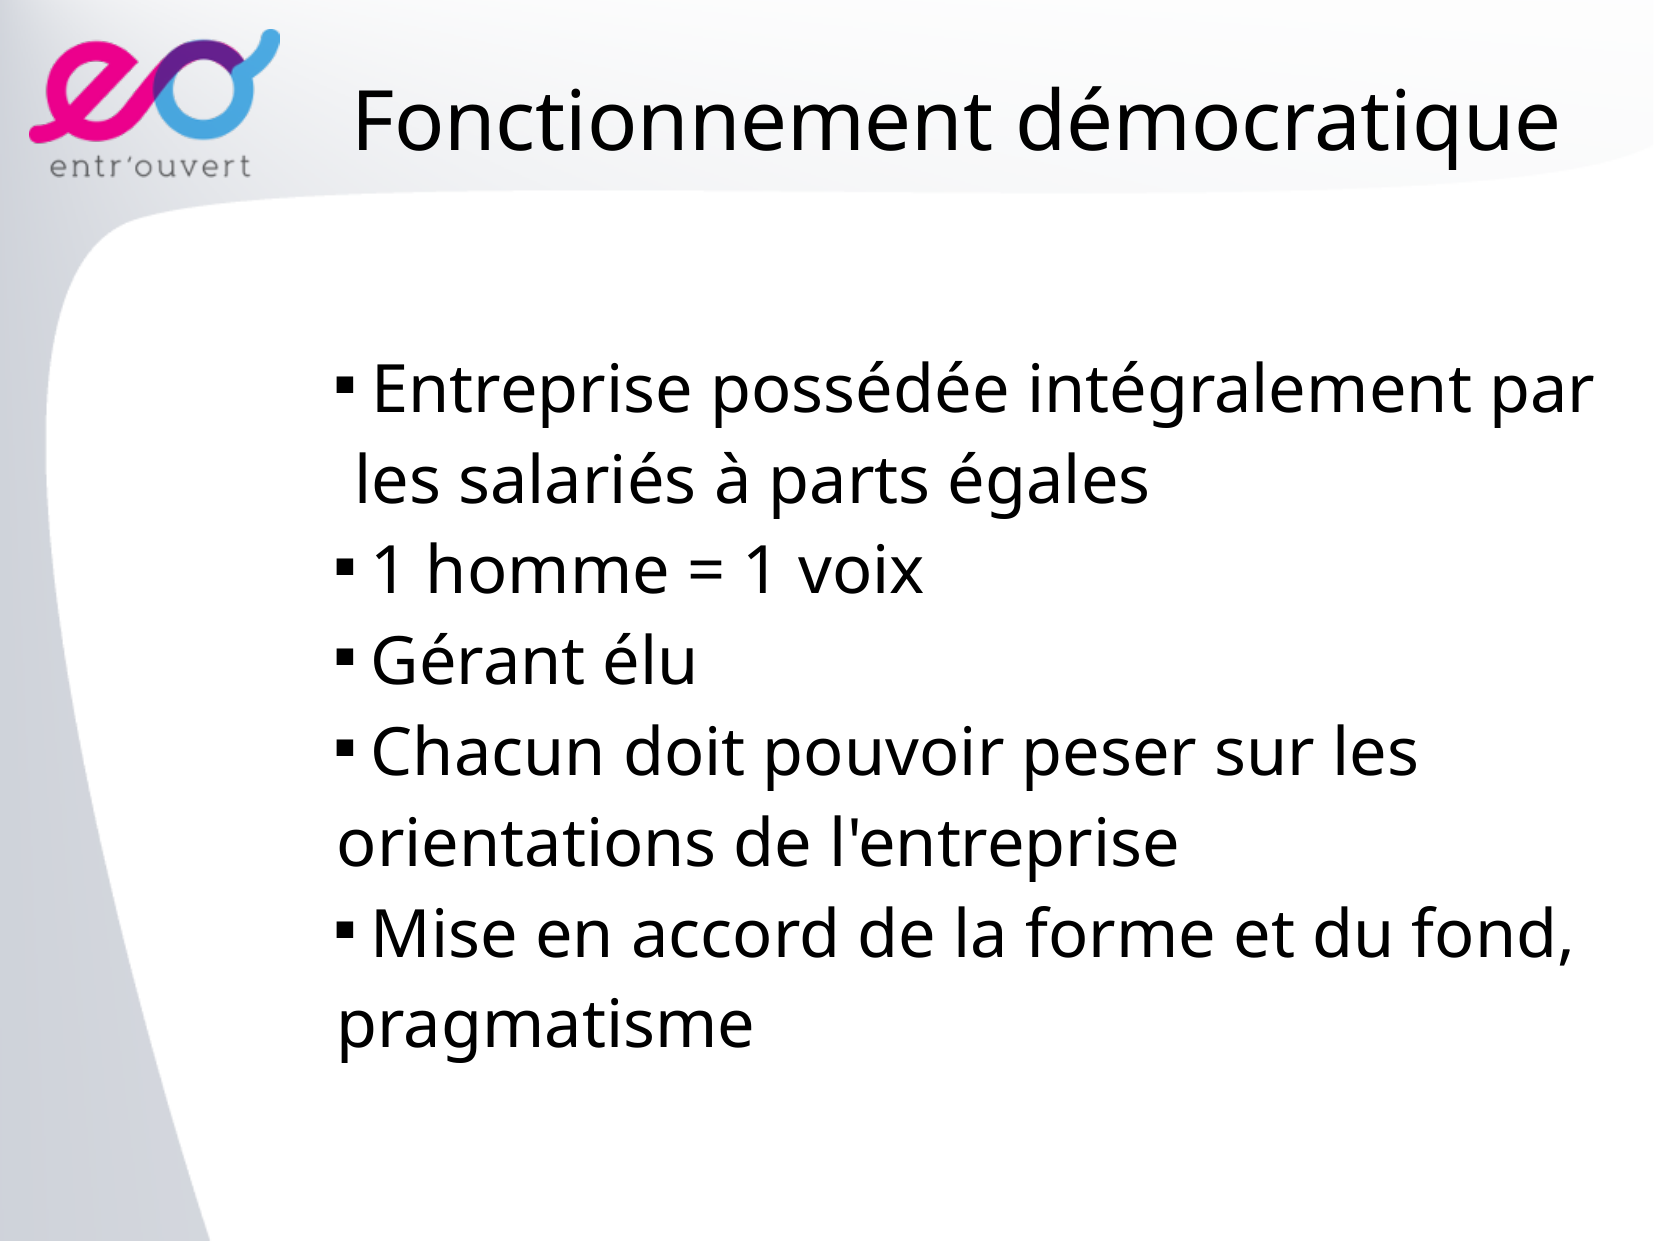

Fonctionnement démocratique
# Entreprise possédée intégralement par les salariés à parts égales
 1 homme = 1 voix
 Gérant élu
 Chacun doit pouvoir peser sur les orientations de l'entreprise
 Mise en accord de la forme et du fond, pragmatisme